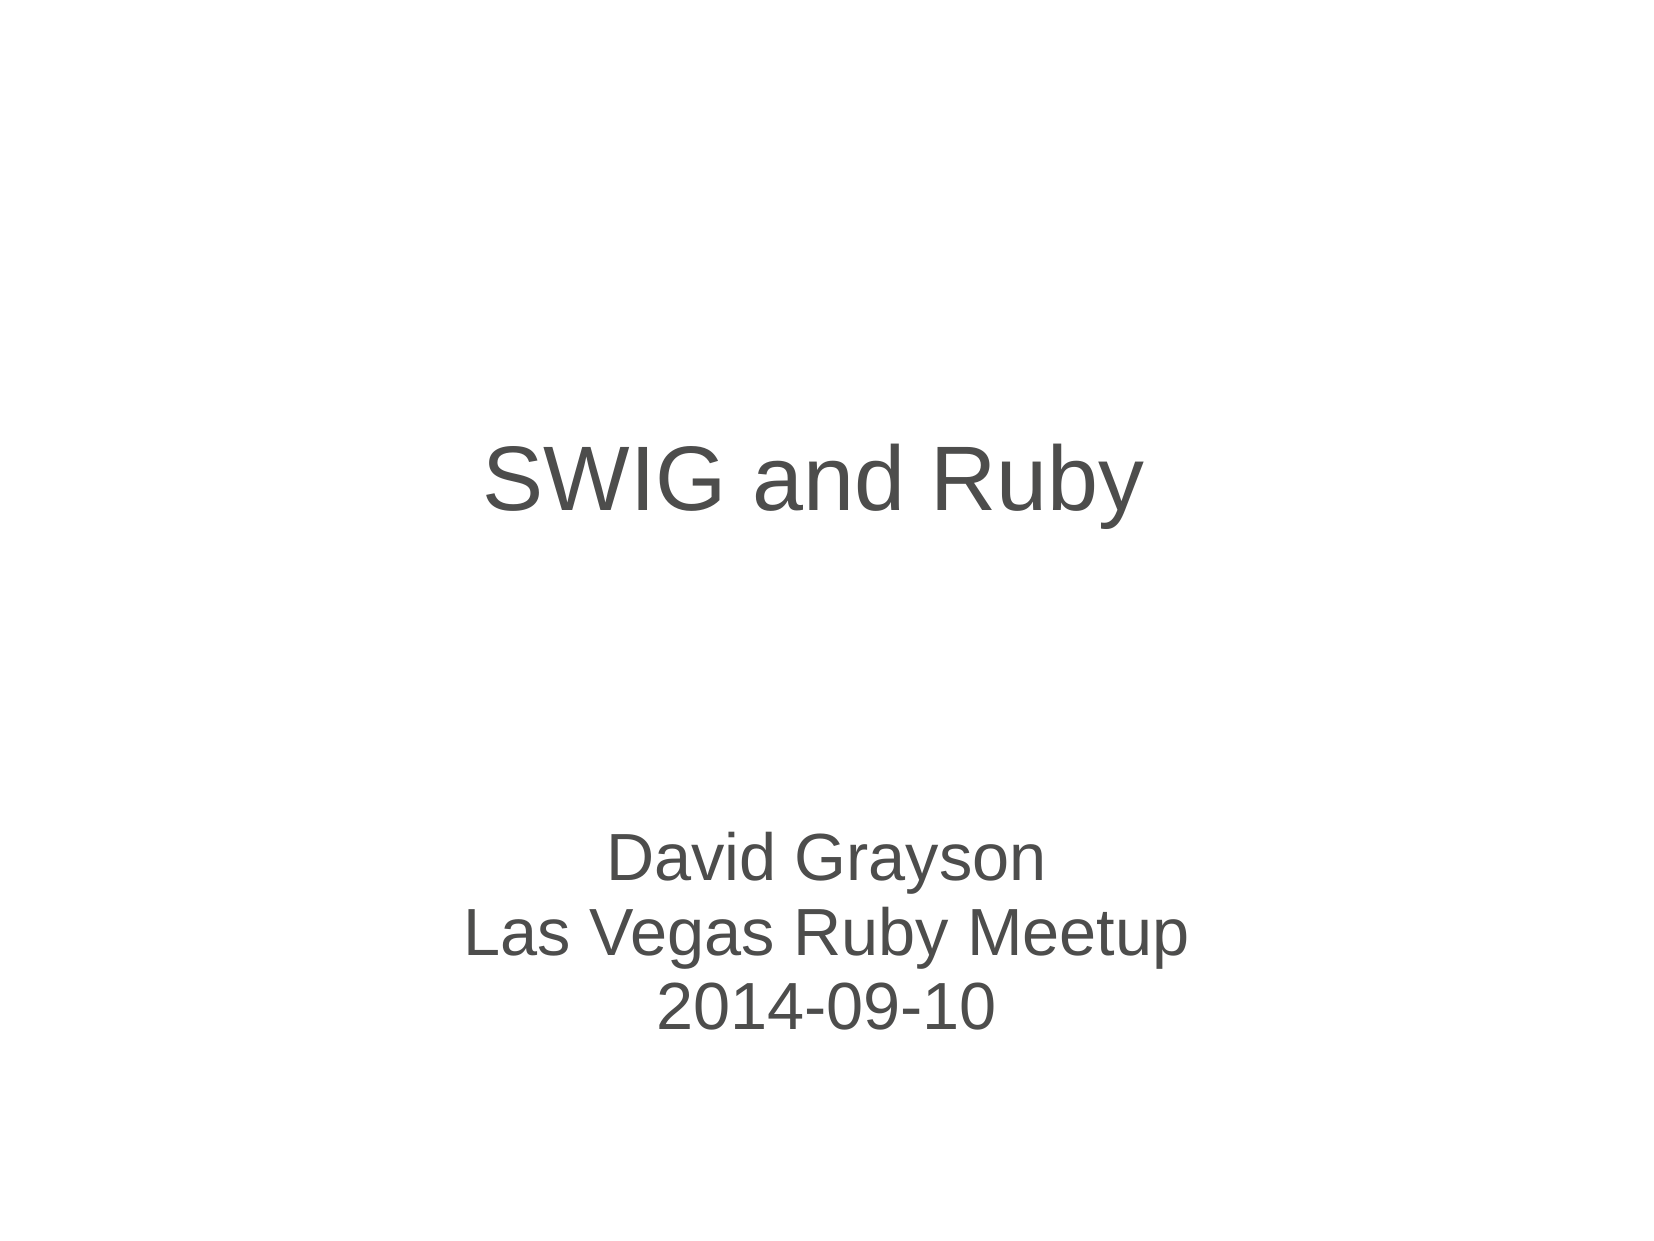

# SWIG and Ruby
David Grayson
Las Vegas Ruby Meetup
2014-09-10